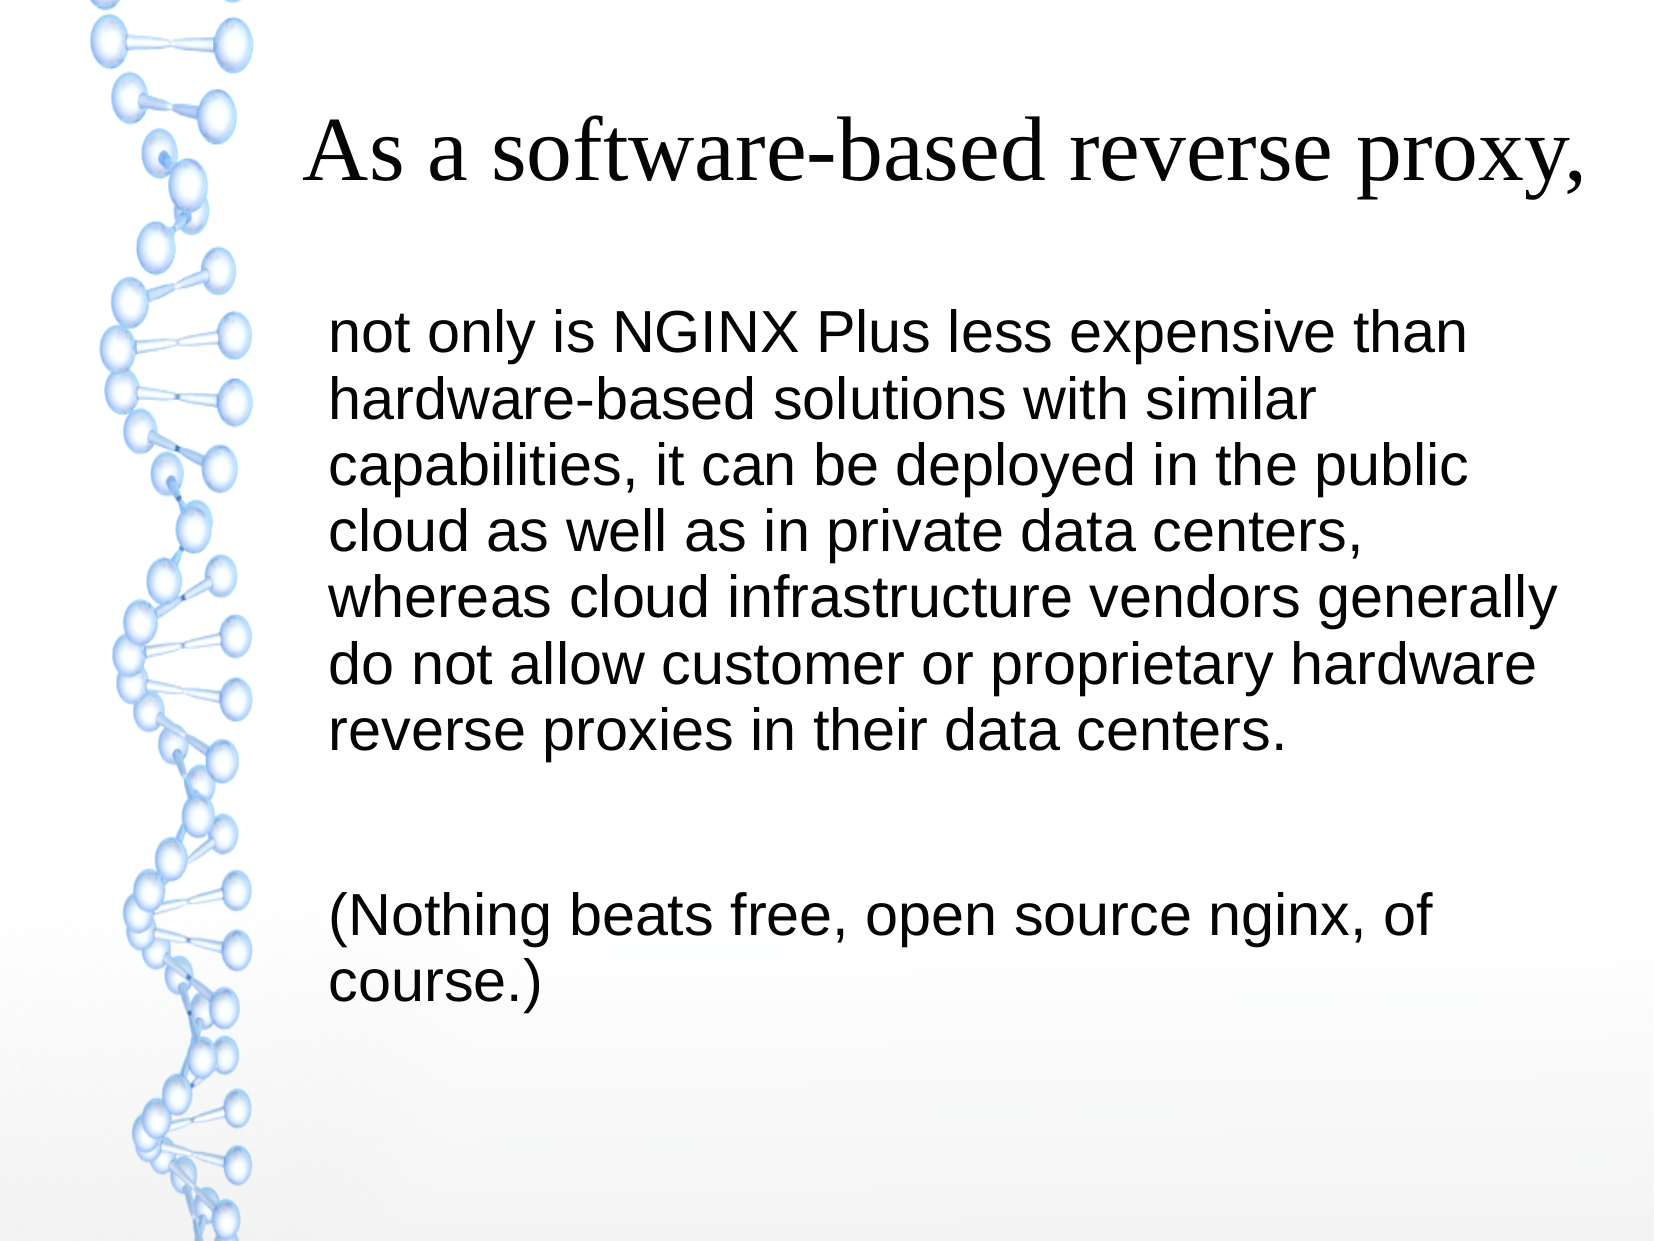

# As a software-based reverse proxy,
not only is NGINX Plus less expensive than hardware-based solutions with similar capabilities, it can be deployed in the public cloud as well as in private data centers, whereas cloud infrastructure vendors generally do not allow customer or proprietary hardware reverse proxies in their data centers.
(Nothing beats free, open source nginx, of course.)